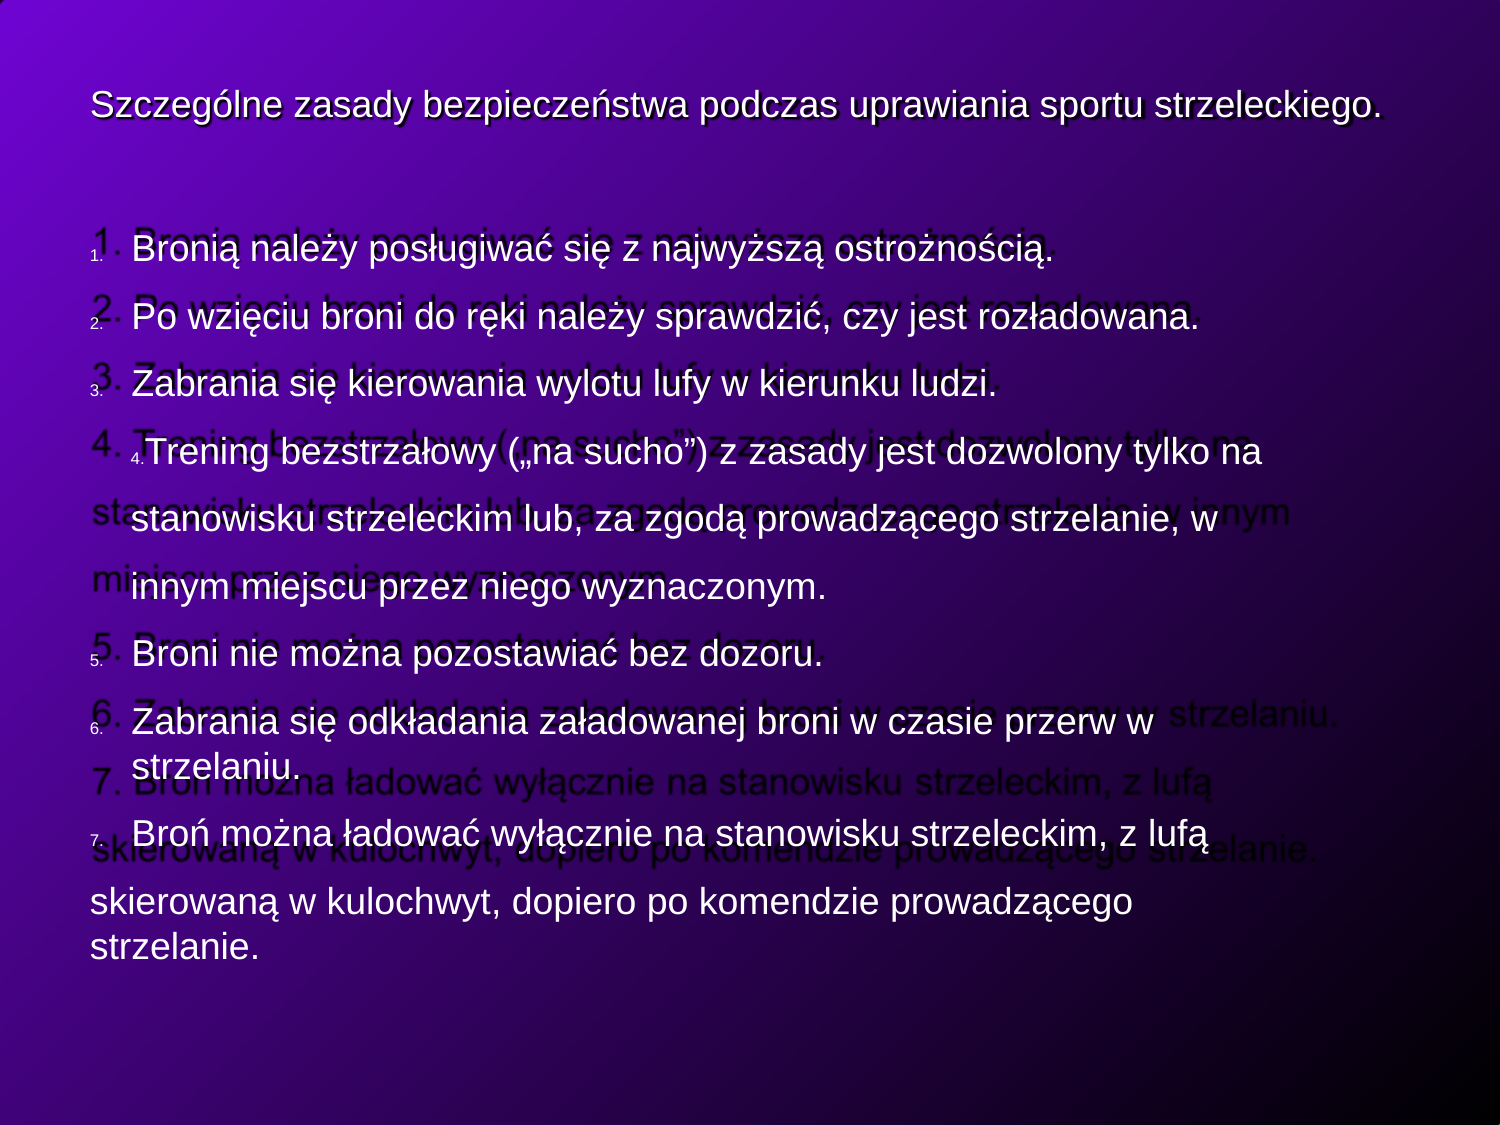

Szczególne zasady bezpieczeństwa podczas uprawiania sportu strzeleckiego.
Bronią należy posługiwać się z najwyższą ostrożnością.
Po wzięciu broni do ręki należy sprawdzić, czy jest rozładowana.
Zabrania się kierowania wylotu lufy w kierunku ludzi.
Trening bezstrzałowy („na sucho”) z zasady jest dozwolony tylko na stanowisku strzeleckim lub, za zgodą prowadzącego strzelanie, w innym miejscu przez niego wyznaczonym.
Broni nie można pozostawiać bez dozoru.
Zabrania się odkładania załadowanej broni w czasie przerw w strzelaniu.
Broń można ładować wyłącznie na stanowisku strzeleckim, z lufą
skierowaną w kulochwyt, dopiero po komendzie prowadzącego strzelanie.